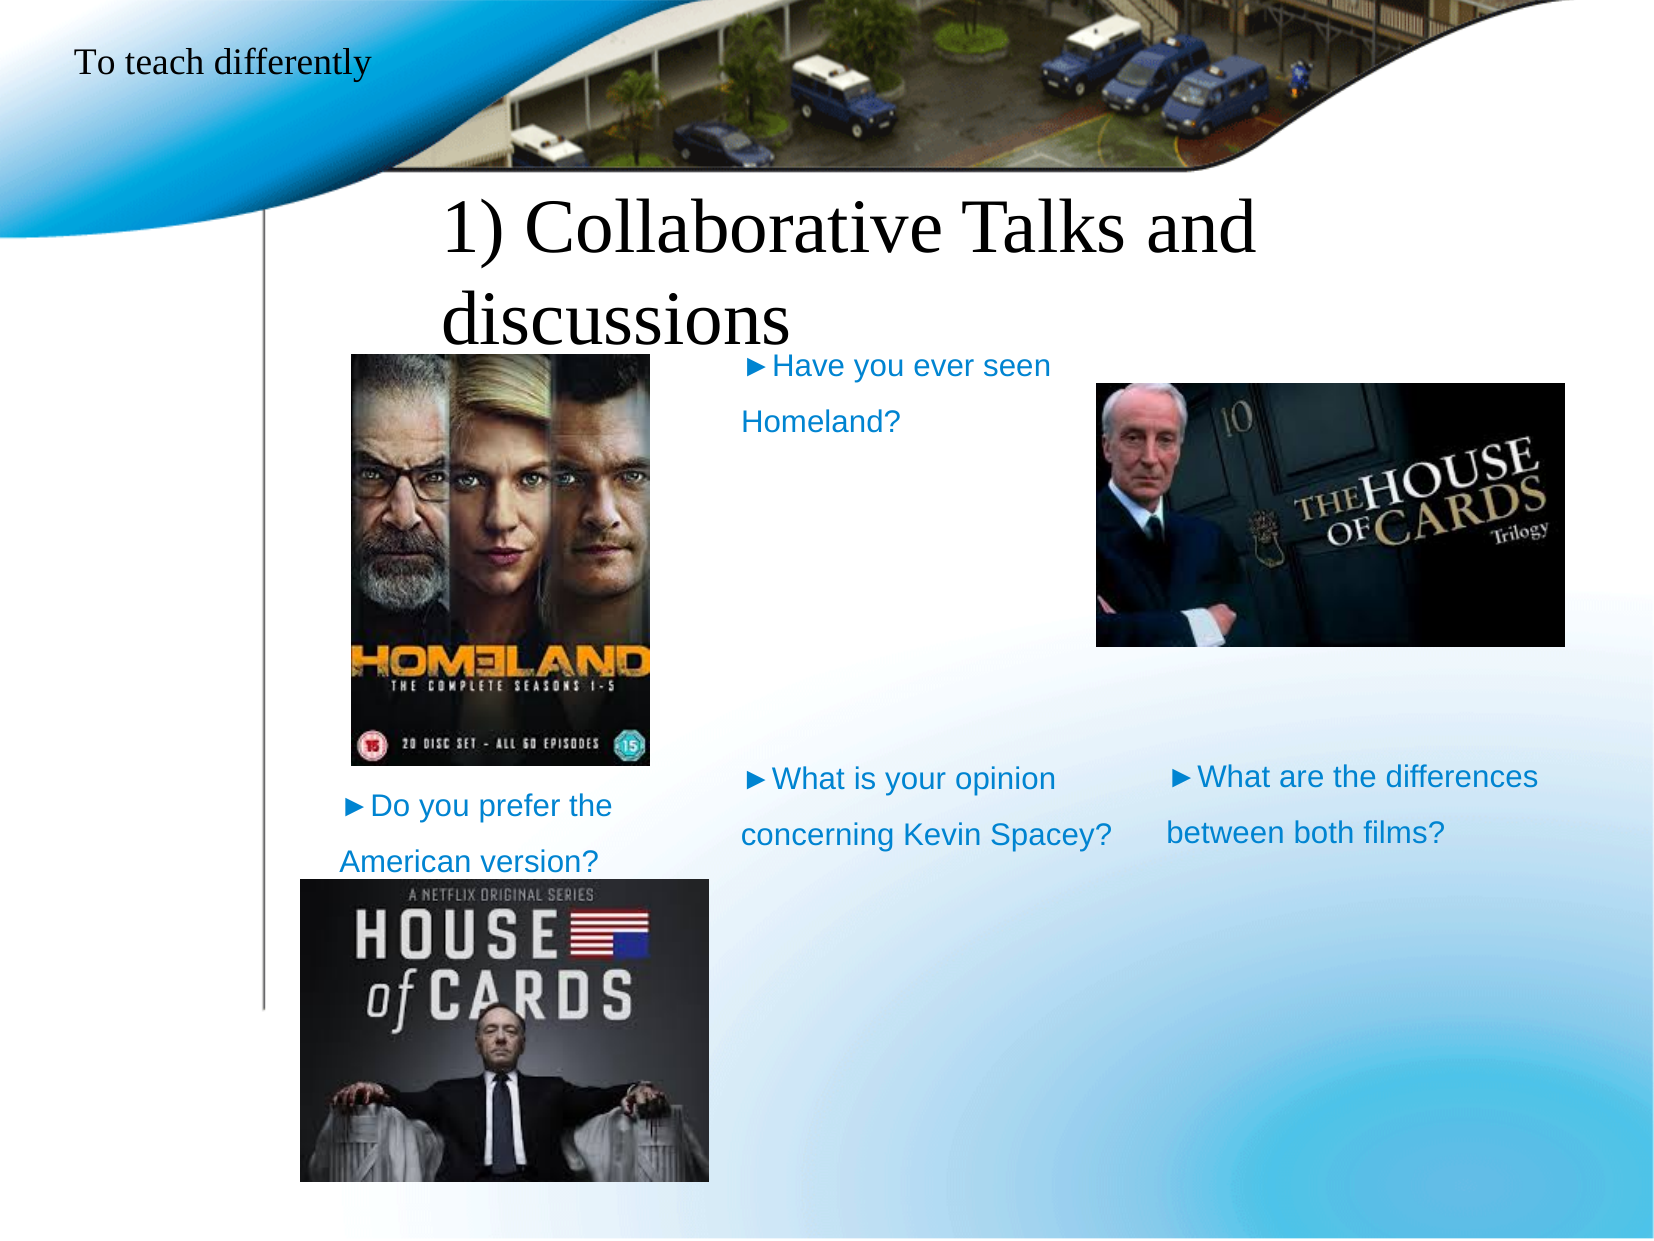

To teach differently
1) Collaborative Talks and discussions
►Have you ever seen Homeland?
►
►What are the differences between both films?
►What is your opinion concerning Kevin Spacey?
►Do you prefer the American version?